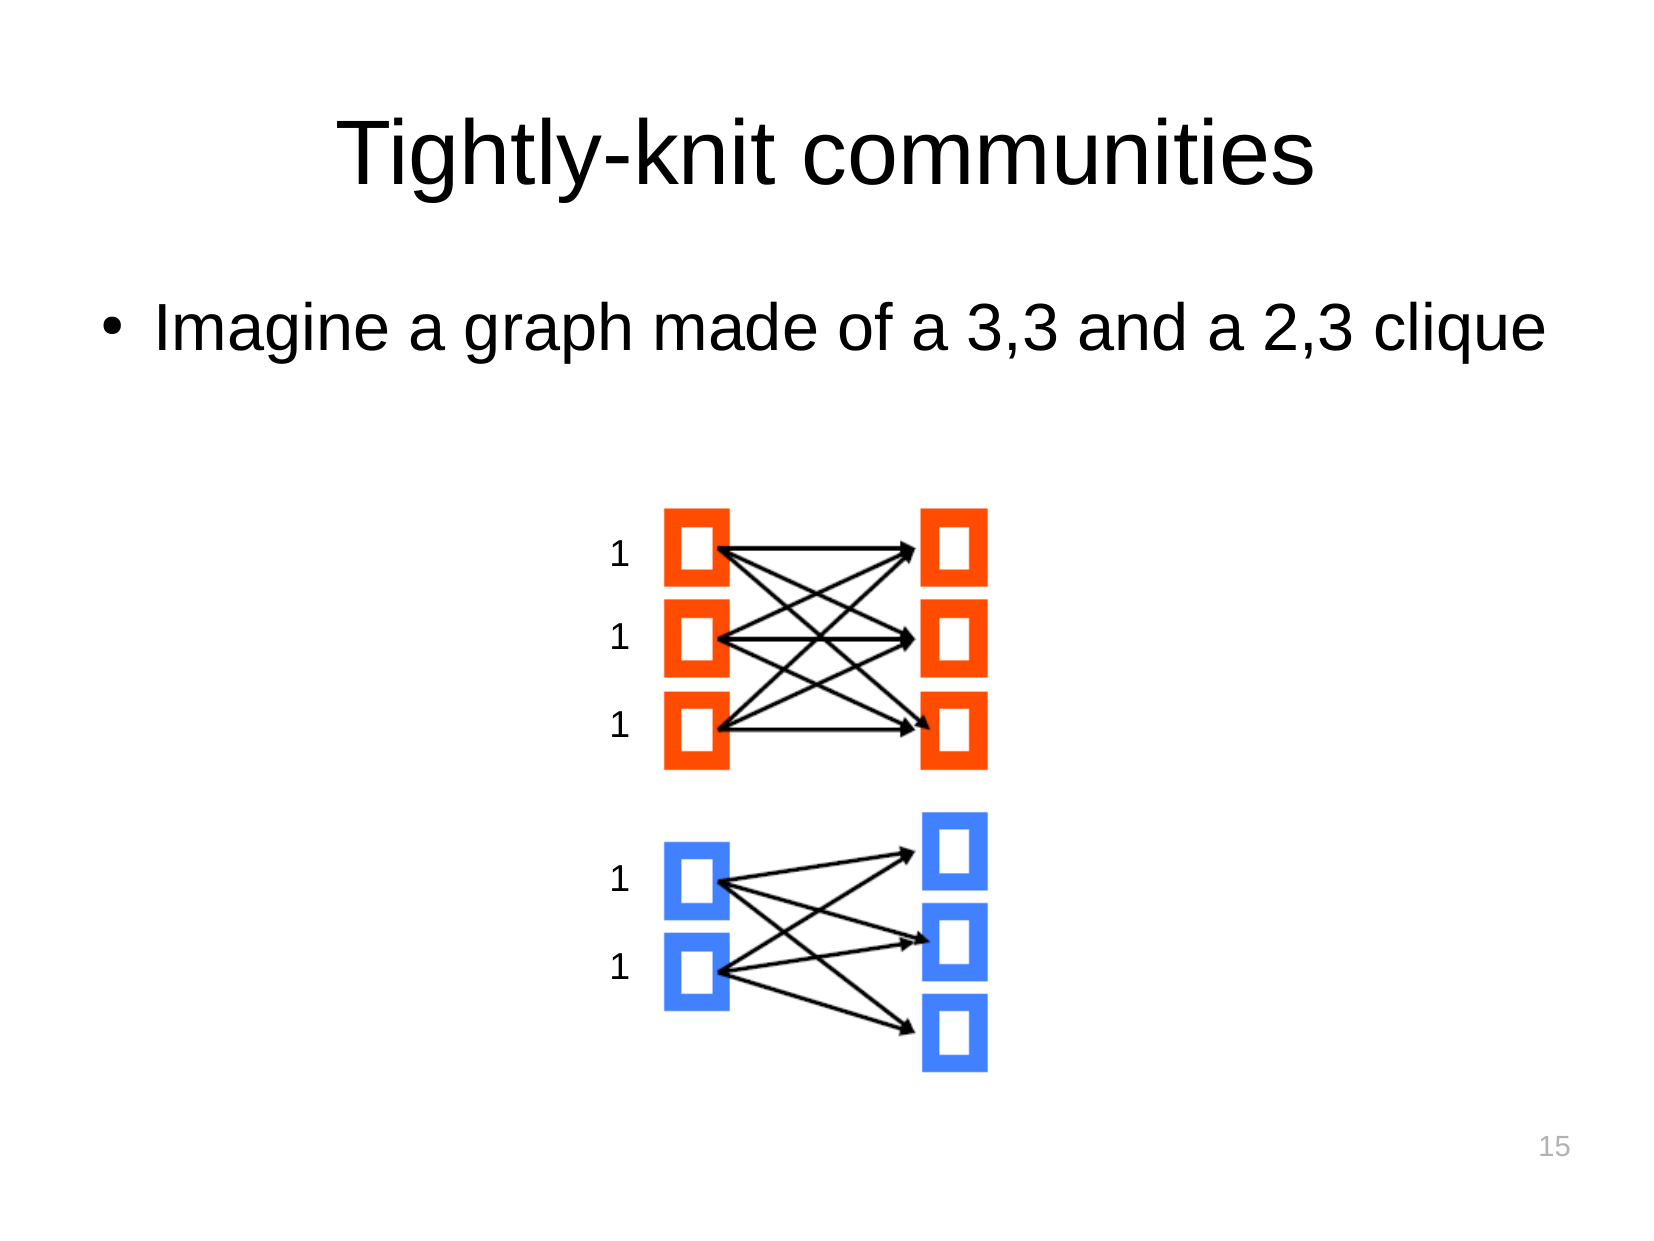

# Tightly-knit communities
Imagine a graph made of a 3,3 and a 2,3 clique
1
1
1
1
1
15